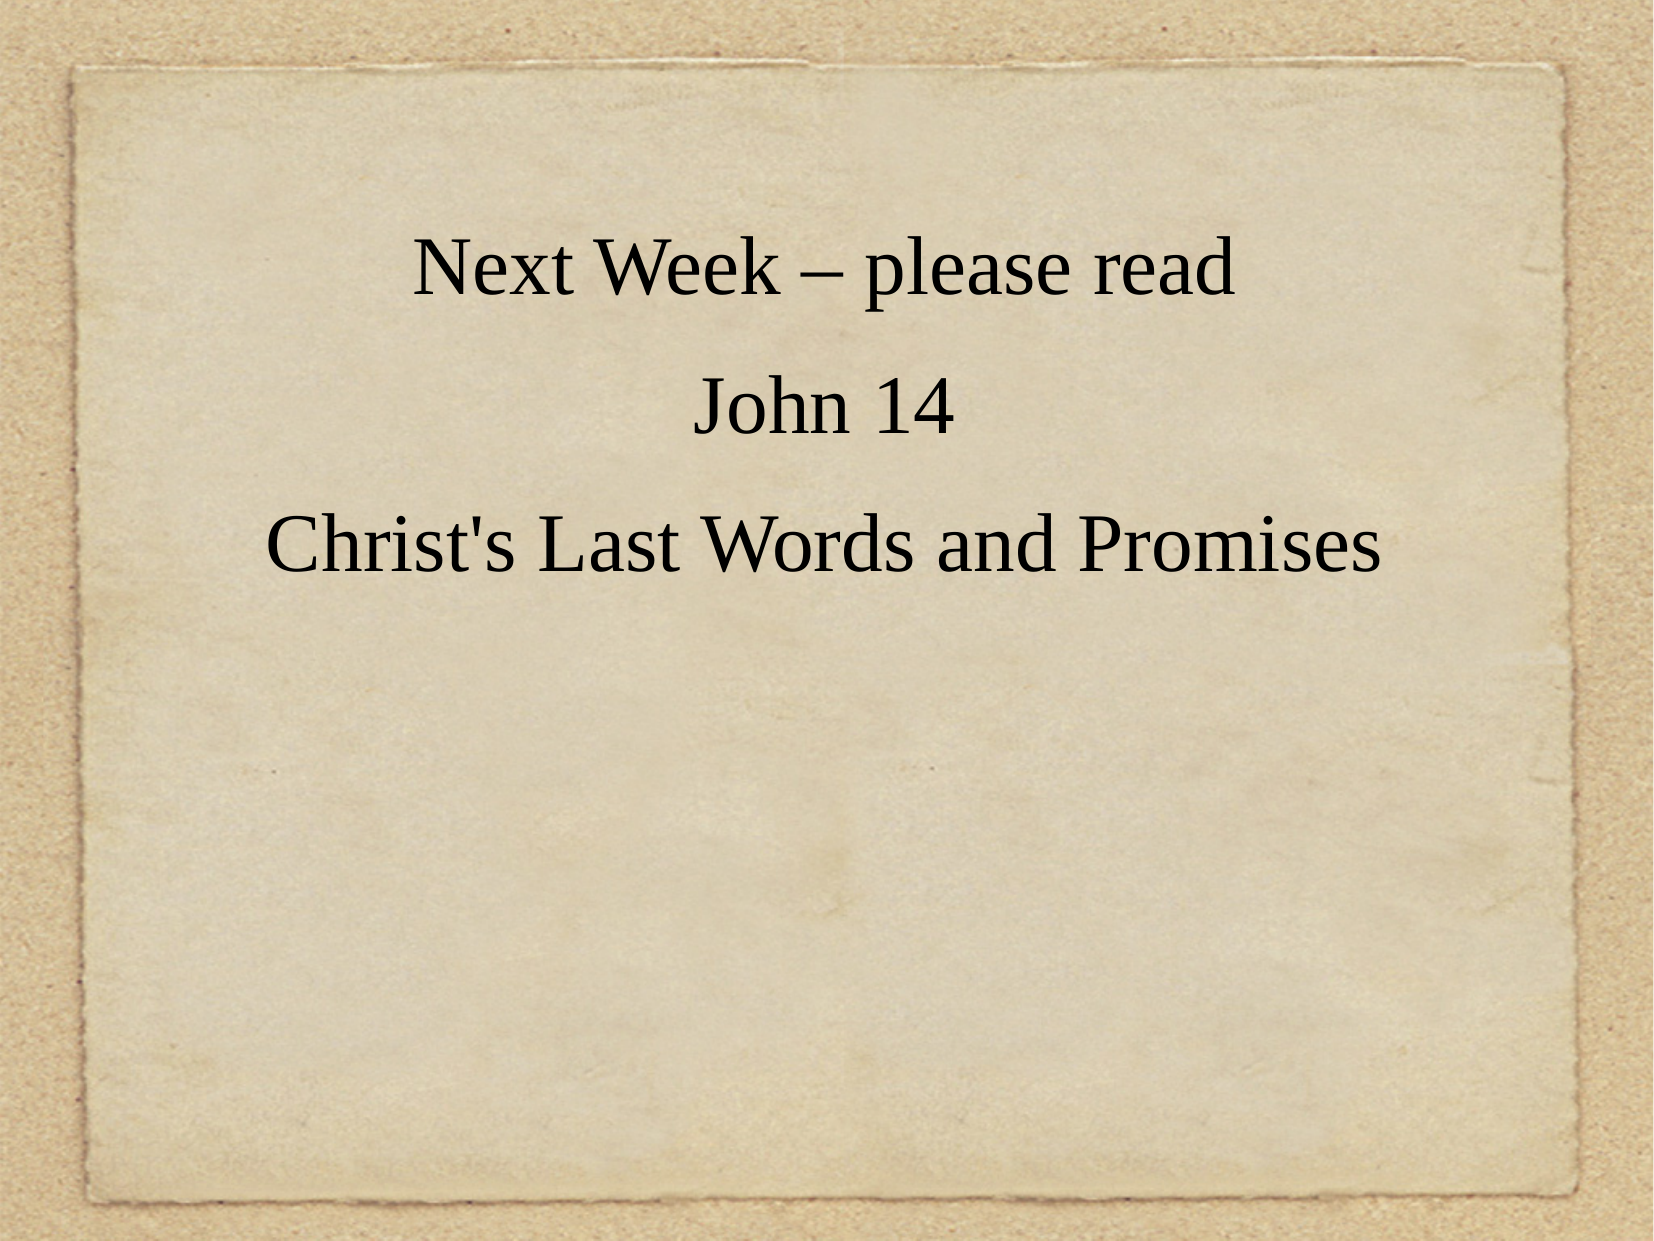

Next Week – please read
John 14
Christ's Last Words and Promises